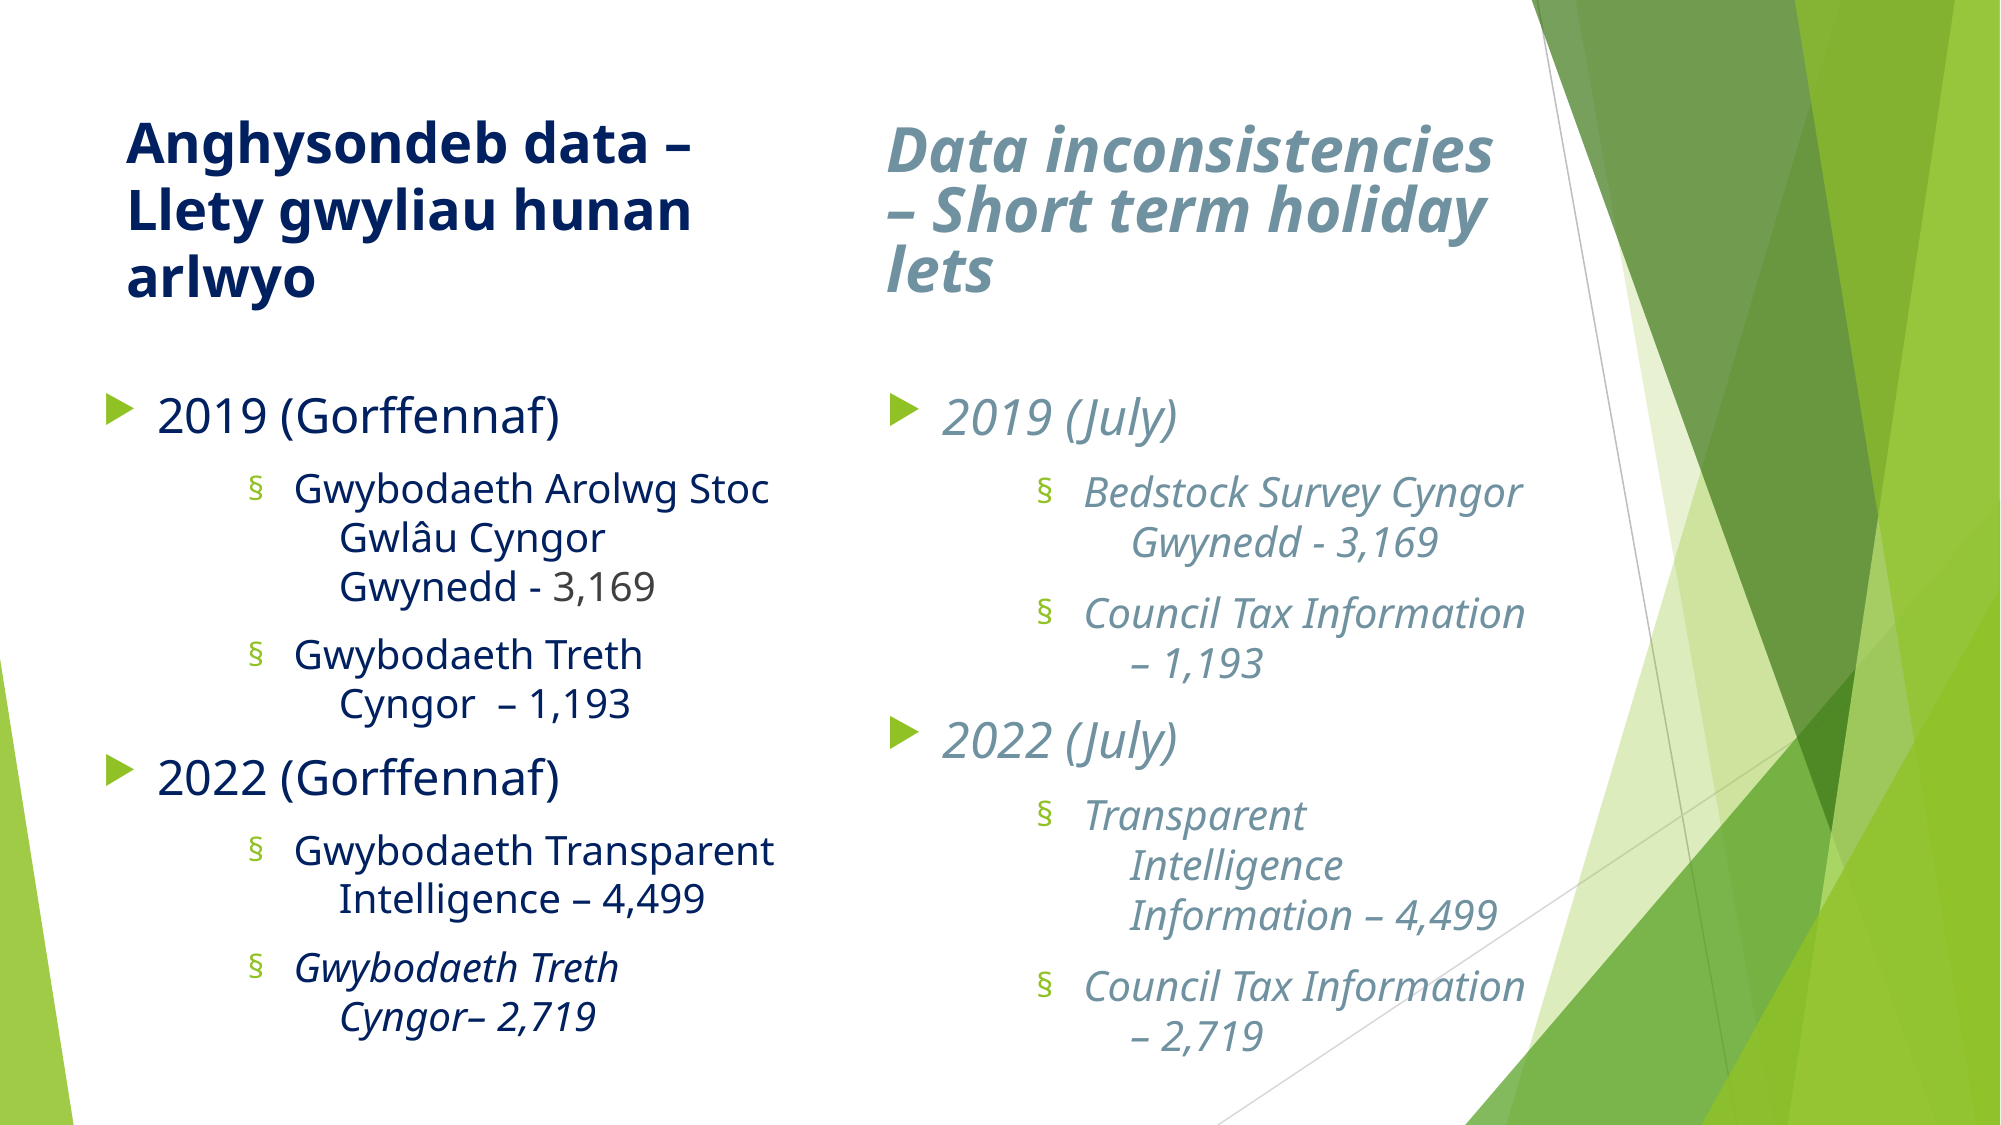

# Anghysondeb data – Llety gwyliau hunan arlwyo
Data inconsistencies – Short term holiday lets
2019 (Gorffennaf)
Gwybodaeth Arolwg Stoc Gwlâu Cyngor Gwynedd - 3,169
Gwybodaeth Treth Cyngor – 1,193
2022 (Gorffennaf)
Gwybodaeth Transparent Intelligence – 4,499
Gwybodaeth Treth Cyngor– 2,719
2019 (July)
Bedstock Survey Cyngor Gwynedd - 3,169
Council Tax Information – 1,193
2022 (July)
Transparent Intelligence Information – 4,499
Council Tax Information – 2,719